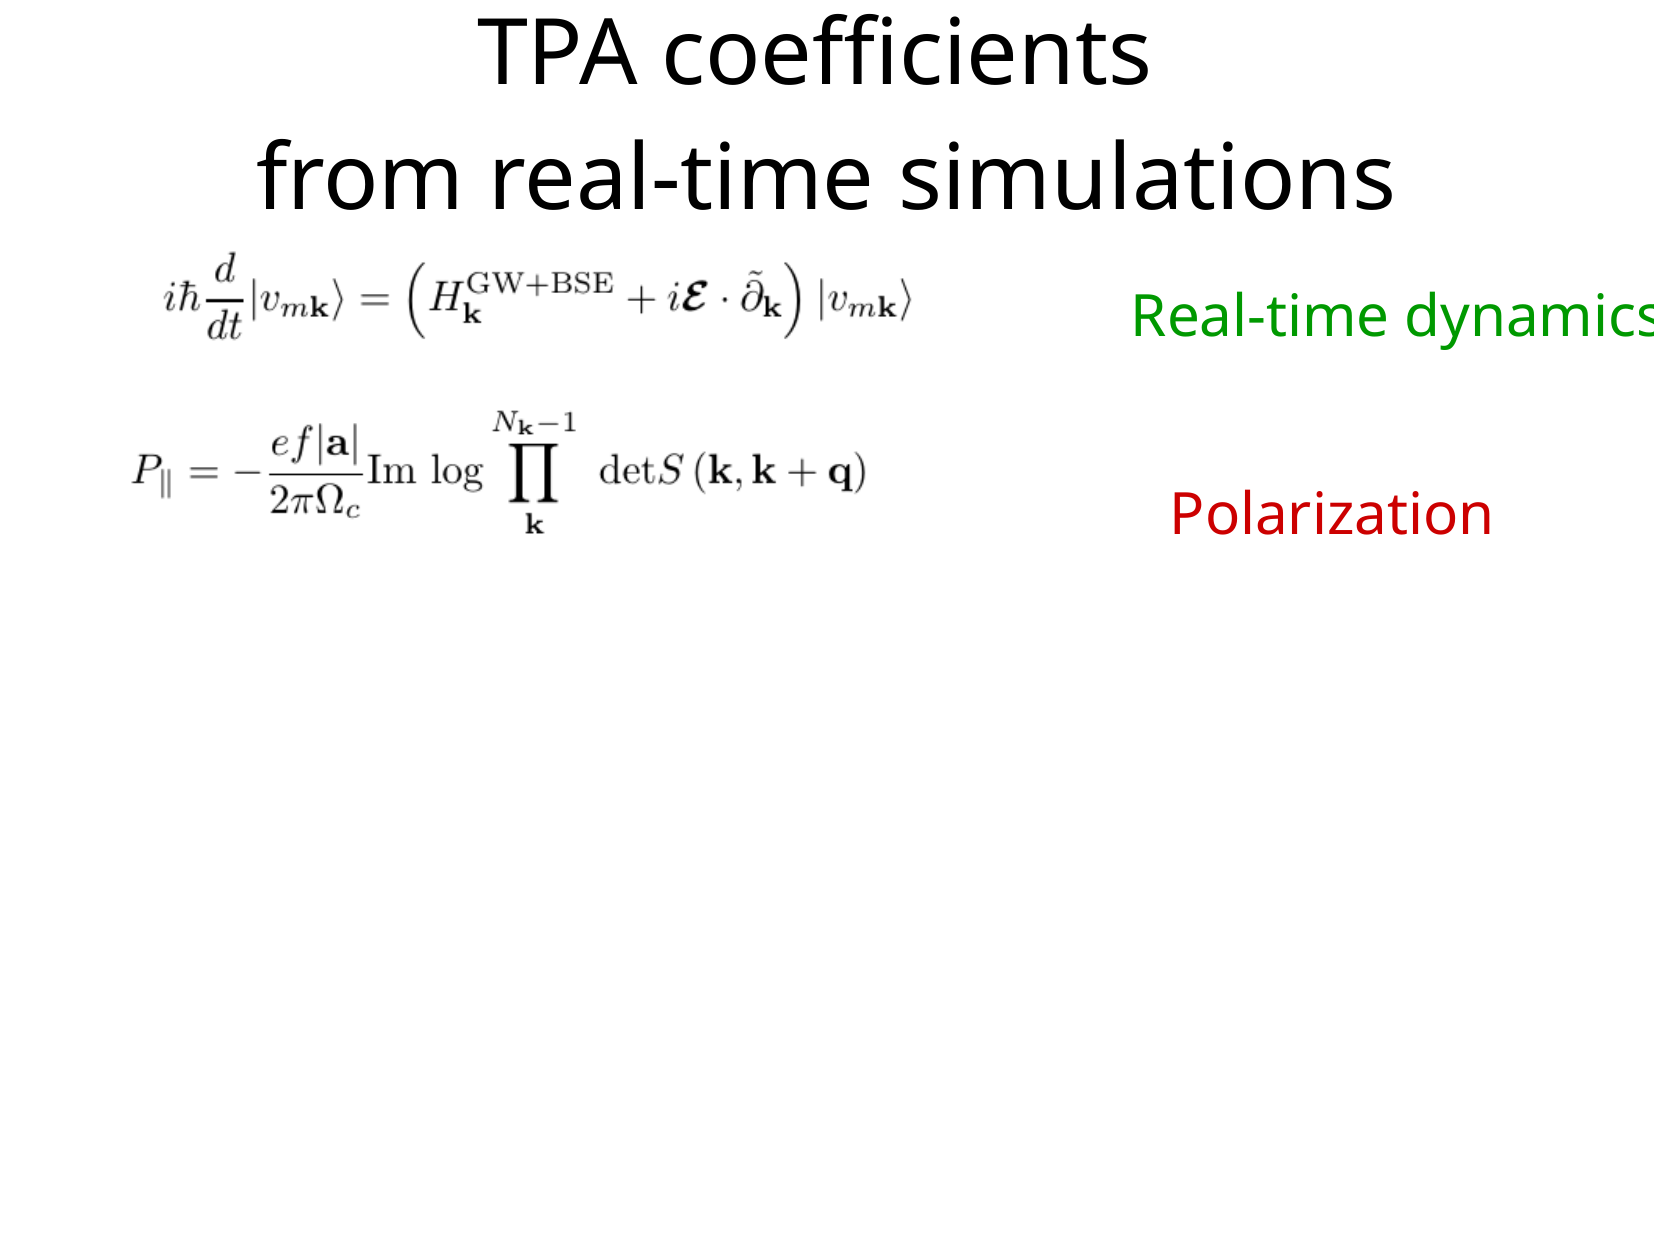

# TPA coefficients from real-time simulations
 Real-time dynamics
 Real-time dynamics
Polarization